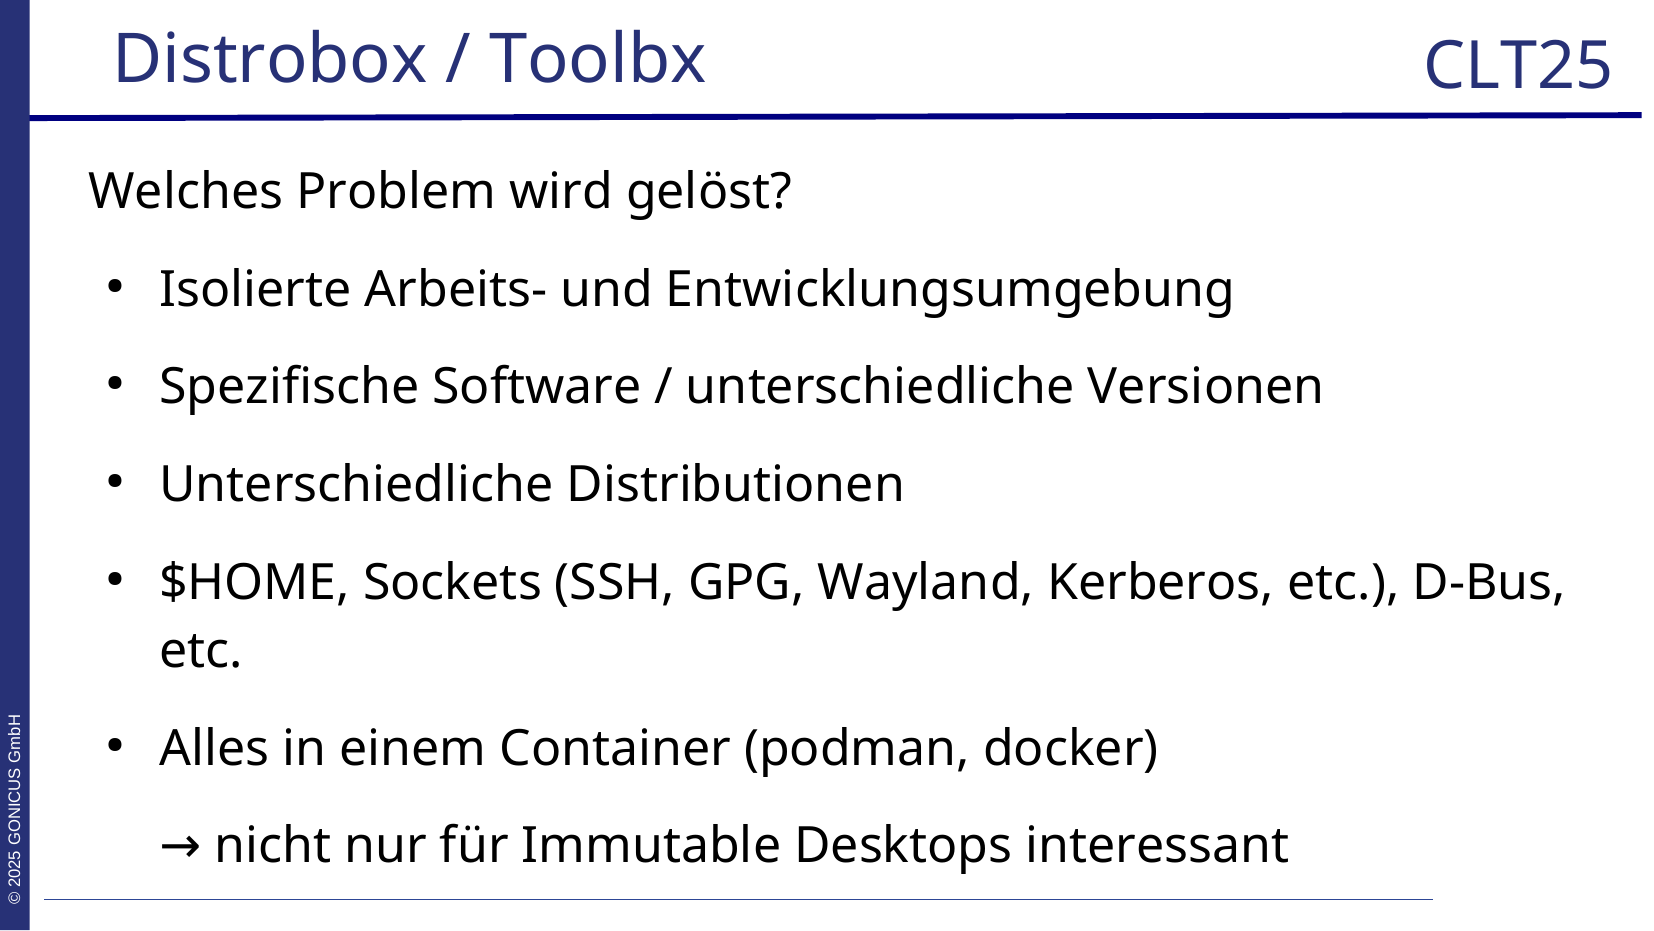

# Distrobox / Toolbx
Welches Problem wird gelöst?
Isolierte Arbeits- und Entwicklungsumgebung
Spezifische Software / unterschiedliche Versionen
Unterschiedliche Distributionen
$HOME, Sockets (SSH, GPG, Wayland, Kerberos, etc.), D-Bus, etc.
Alles in einem Container (podman, docker)
→ nicht nur für Immutable Desktops interessant